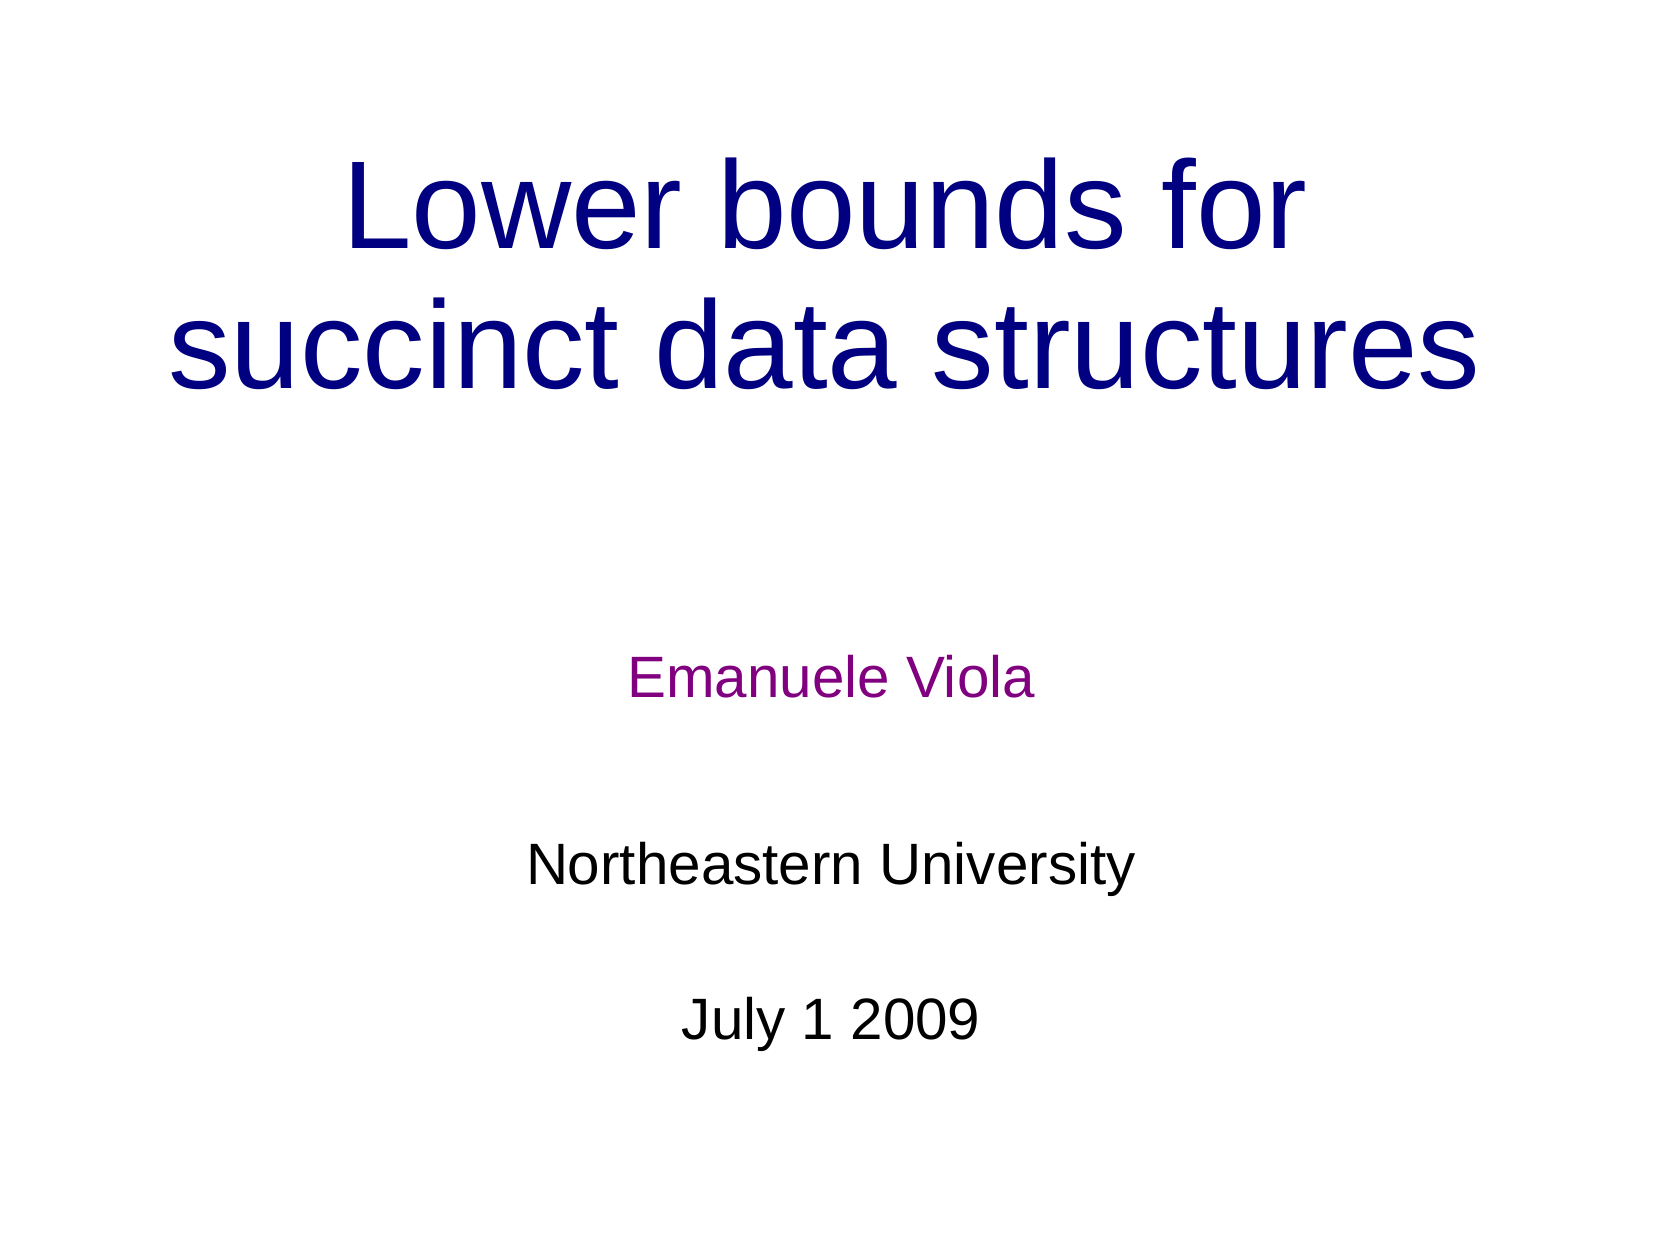

# Lower bounds for succinct data structures
Emanuele Viola
Northeastern University
July 1 2009